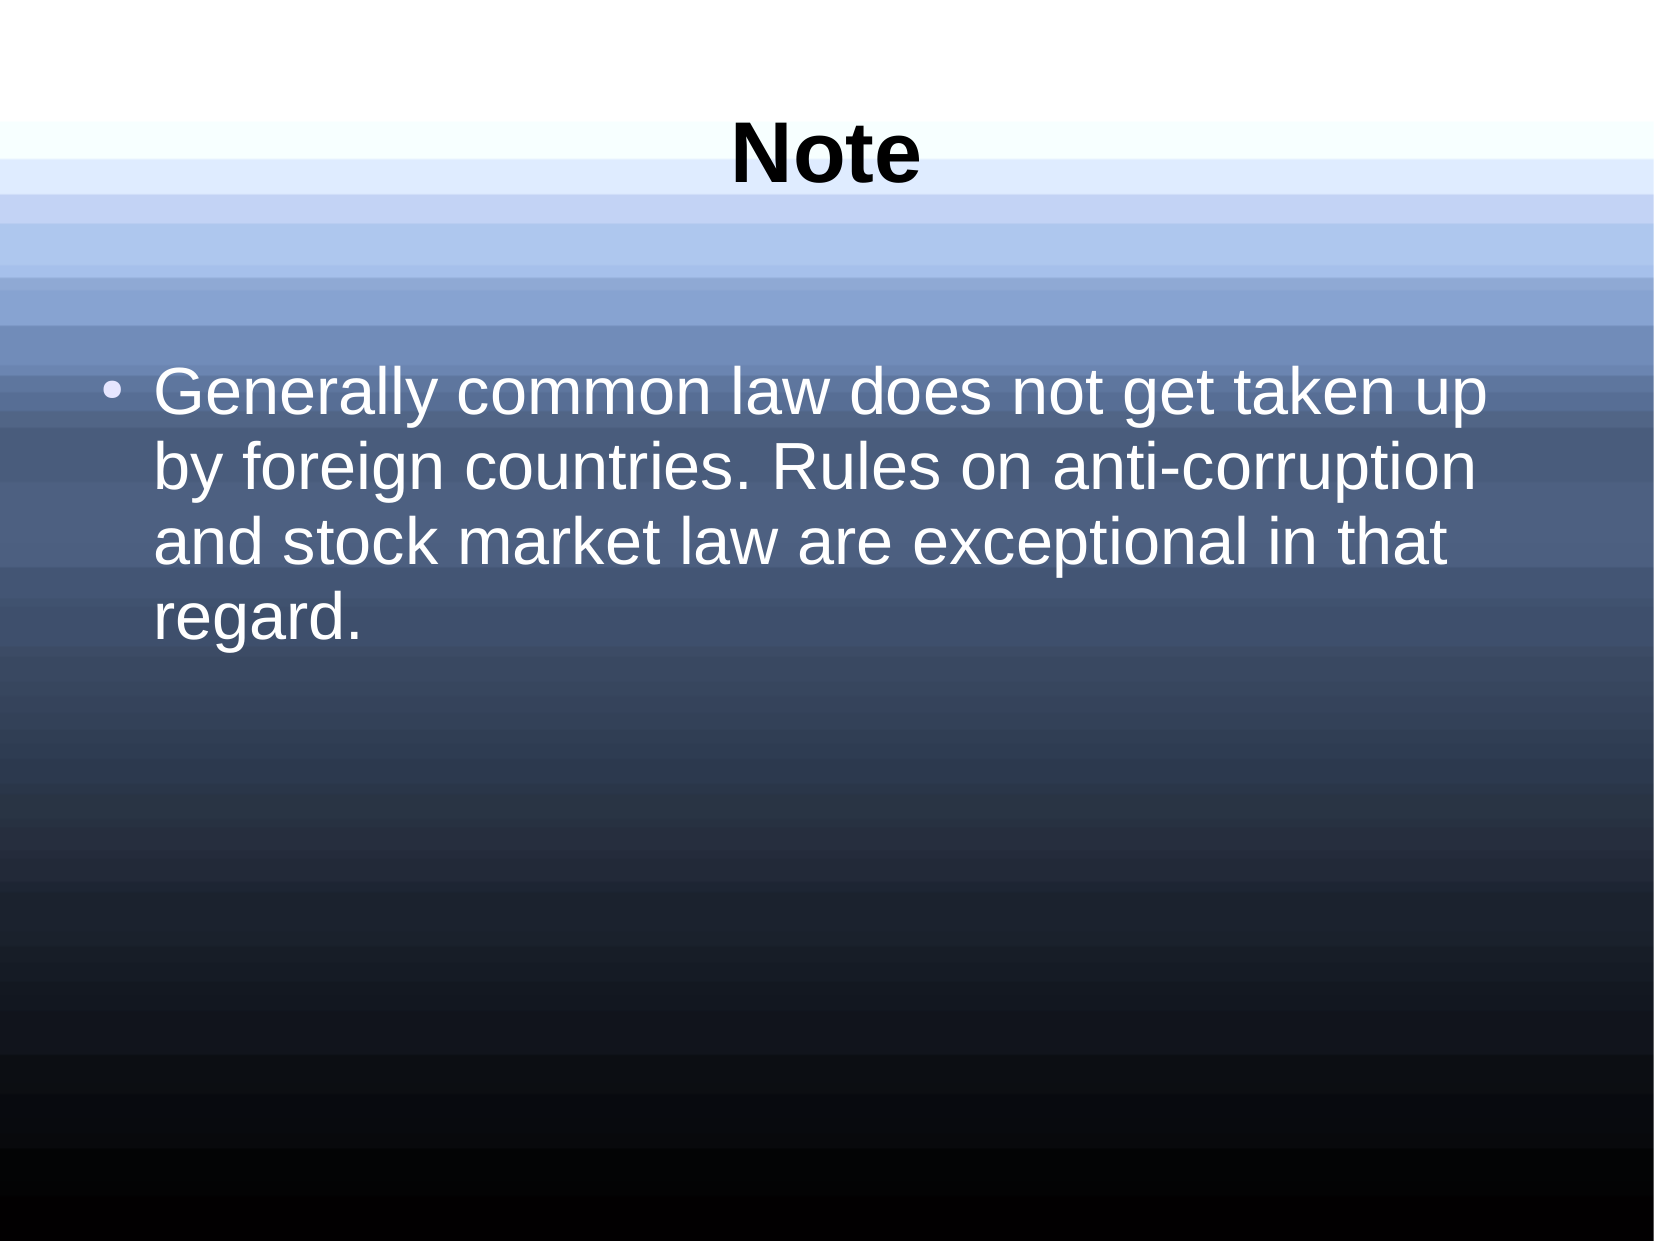

# Note
Generally common law does not get taken up by foreign countries. Rules on anti-corruption and stock market law are exceptional in that regard.